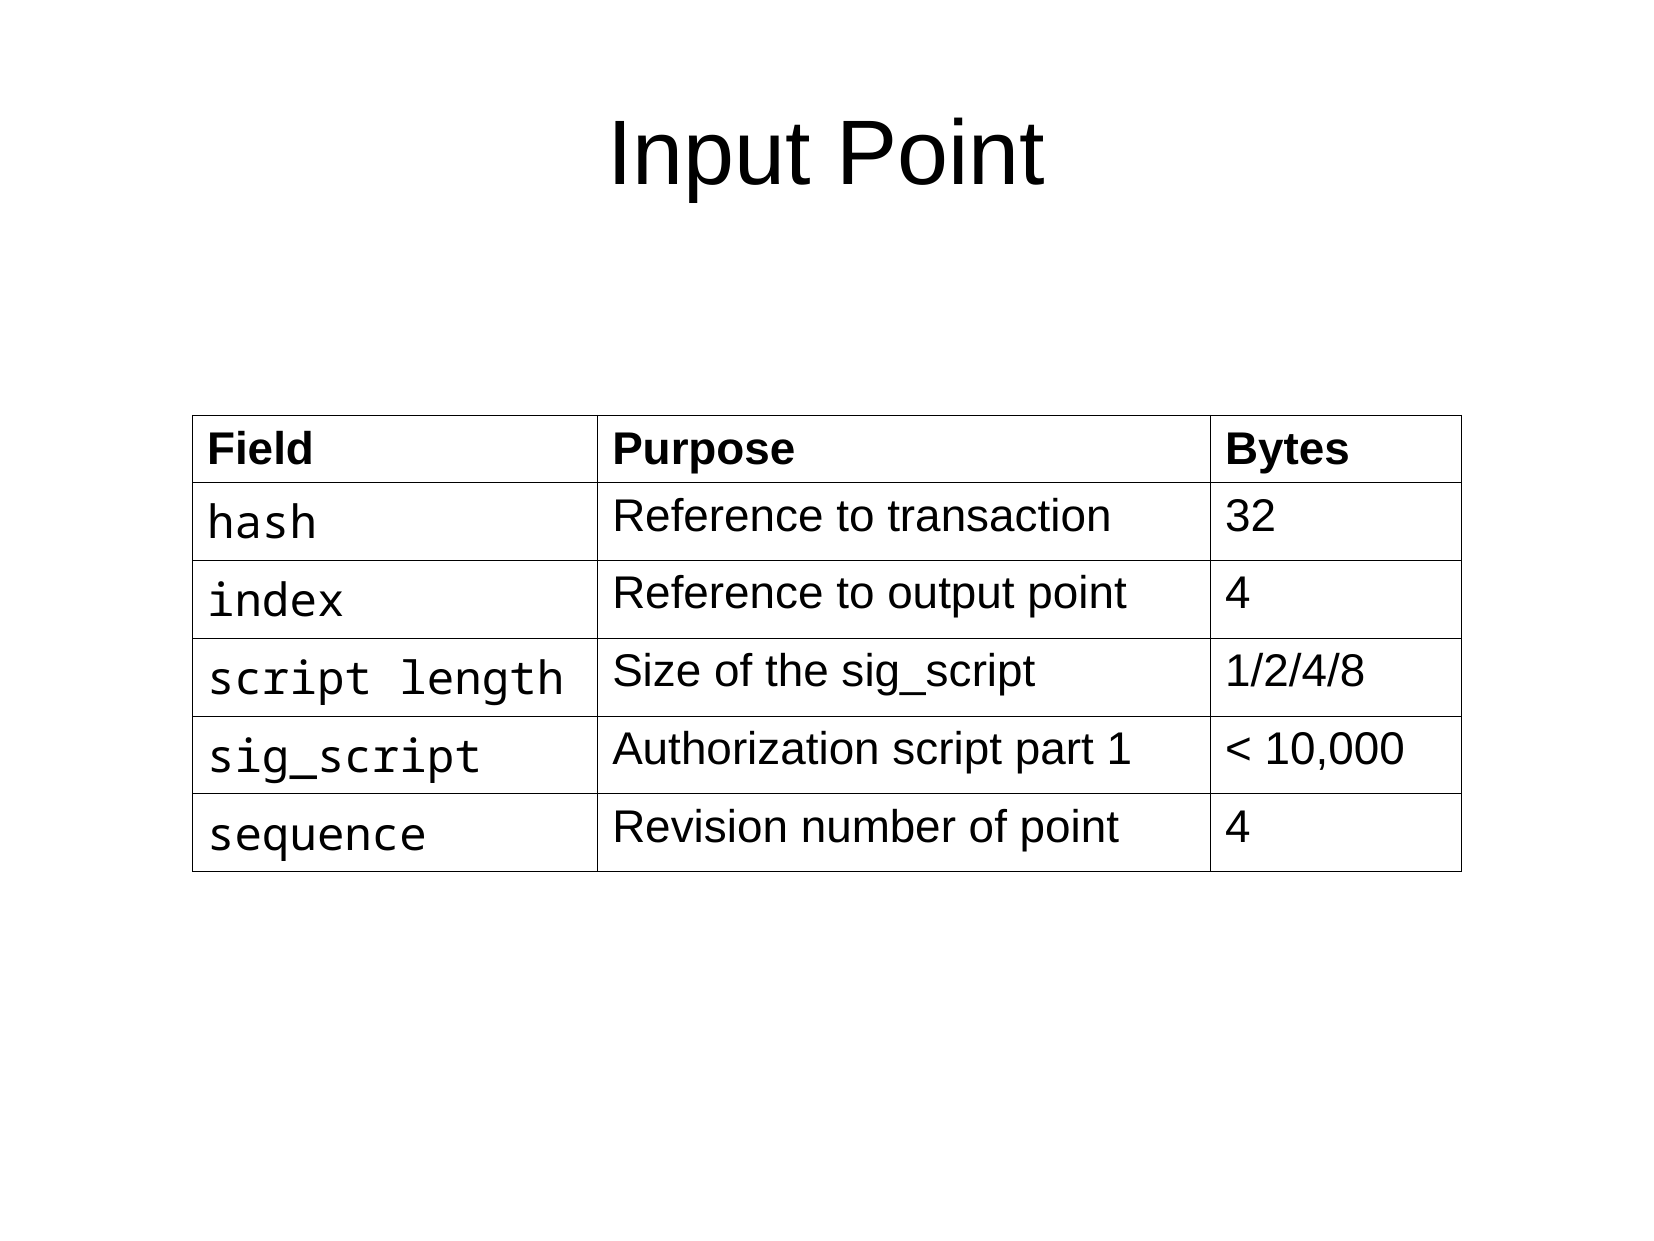

# Input Point
| Field | Purpose | Bytes |
| --- | --- | --- |
| hash | Reference to transaction | 32 |
| index | Reference to output point | 4 |
| script length | Size of the sig\_script | 1/2/4/8 |
| sig\_script | Authorization script part 1 | < 10,000 |
| sequence | Revision number of point | 4 |